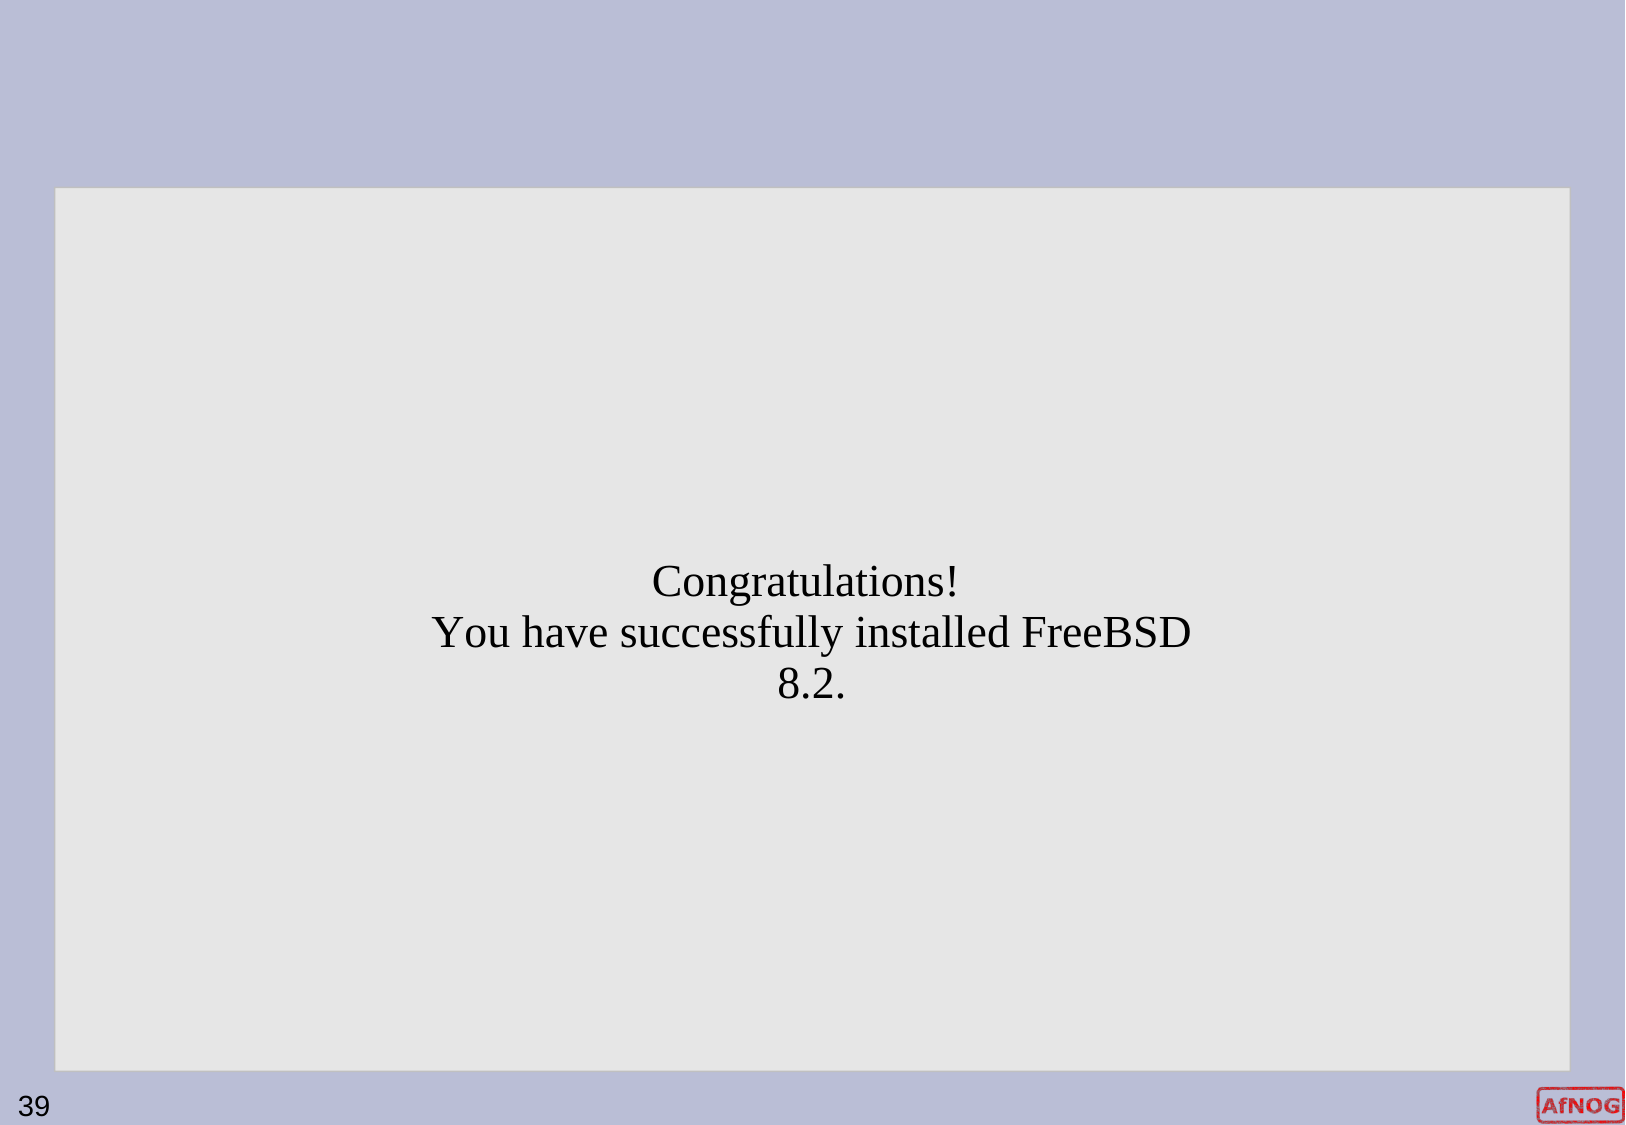

Congratulations!
You have successfully installed FreeBSD 8.2.